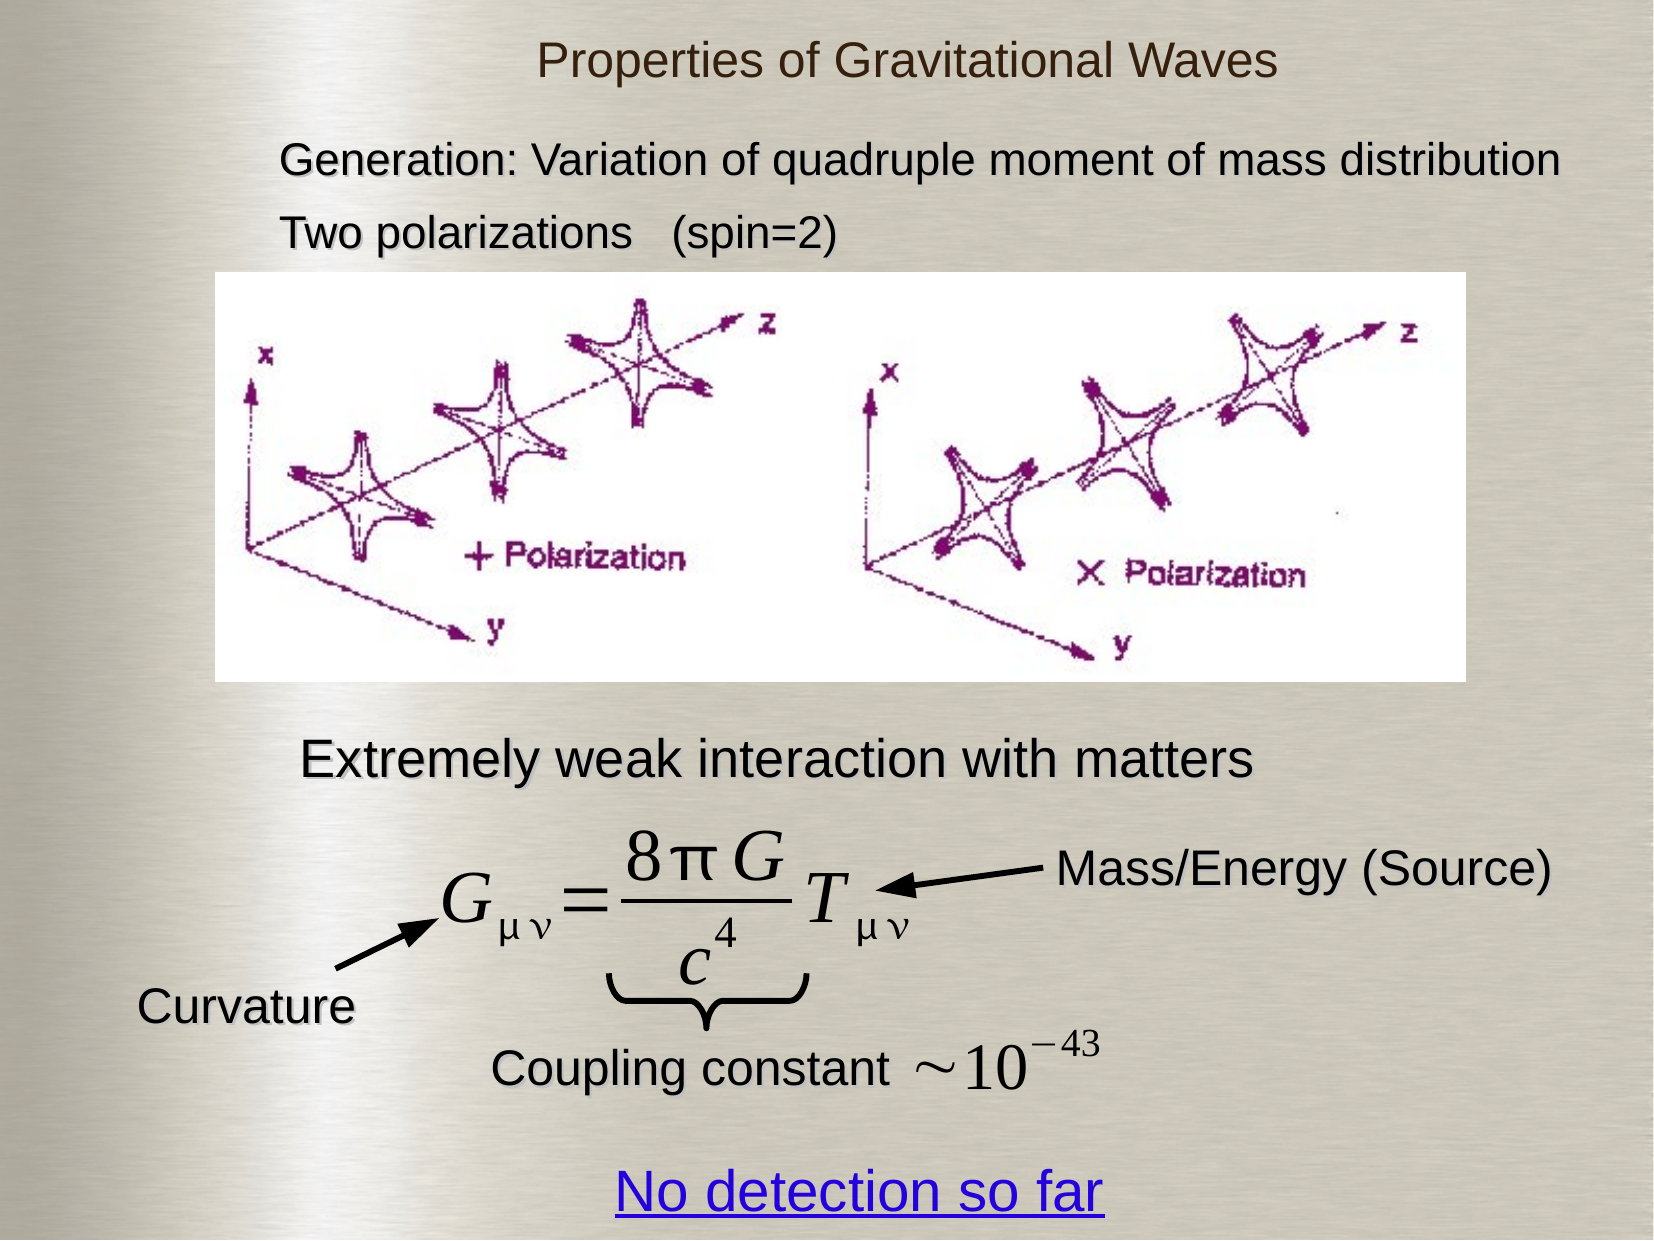

Properties of Gravitational Waves
Generation: Variation of quadruple moment of mass distribution
Two polarizations (spin=2)
Extremely weak interaction with matters
Mass/Energy (Source)
Curvature
Coupling constant
No detection so far